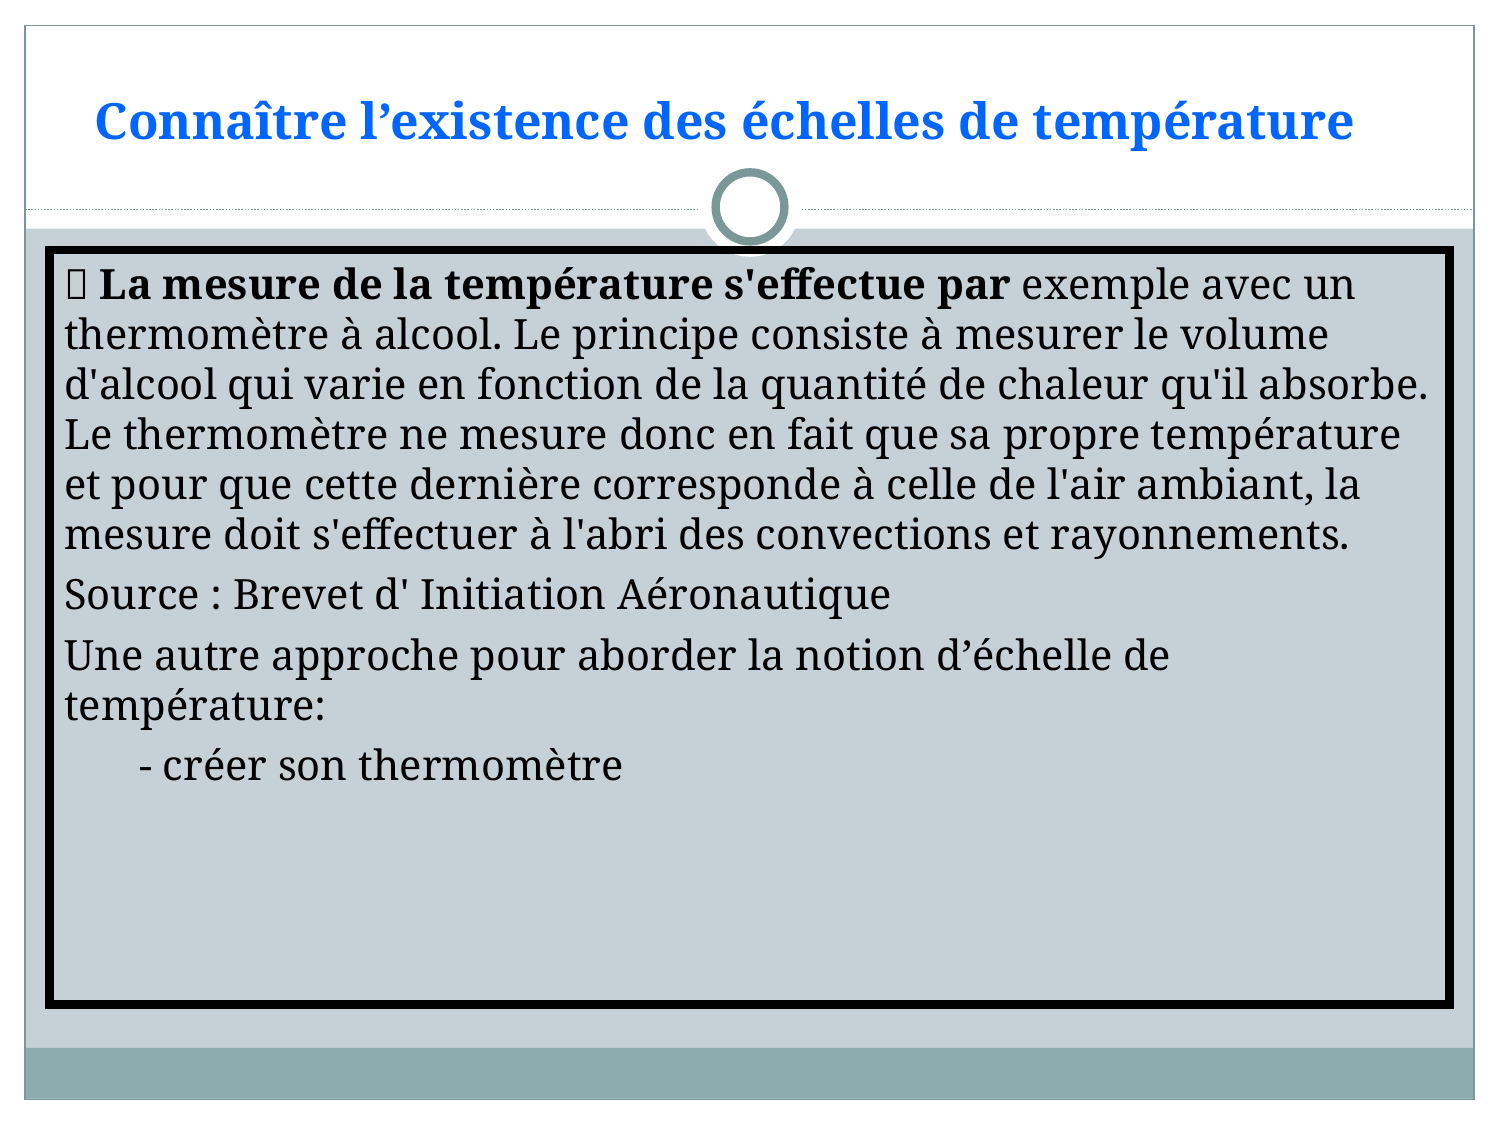

# Connaître l’existence des échelles de température
|  La mesure de la température s'effectue par exemple avec un thermomètre à alcool. Le principe consiste à mesurer le volume d'alcool qui varie en fonction de la quantité de chaleur qu'il absorbe. Le thermomètre ne mesure donc en fait que sa propre température et pour que cette dernière corresponde à celle de l'air ambiant, la mesure doit s'effectuer à l'abri des convections et rayonnements. Source : Brevet d' Initiation Aéronautique Une autre approche pour aborder la notion d’échelle de température: - créer son thermomètre |
| --- |